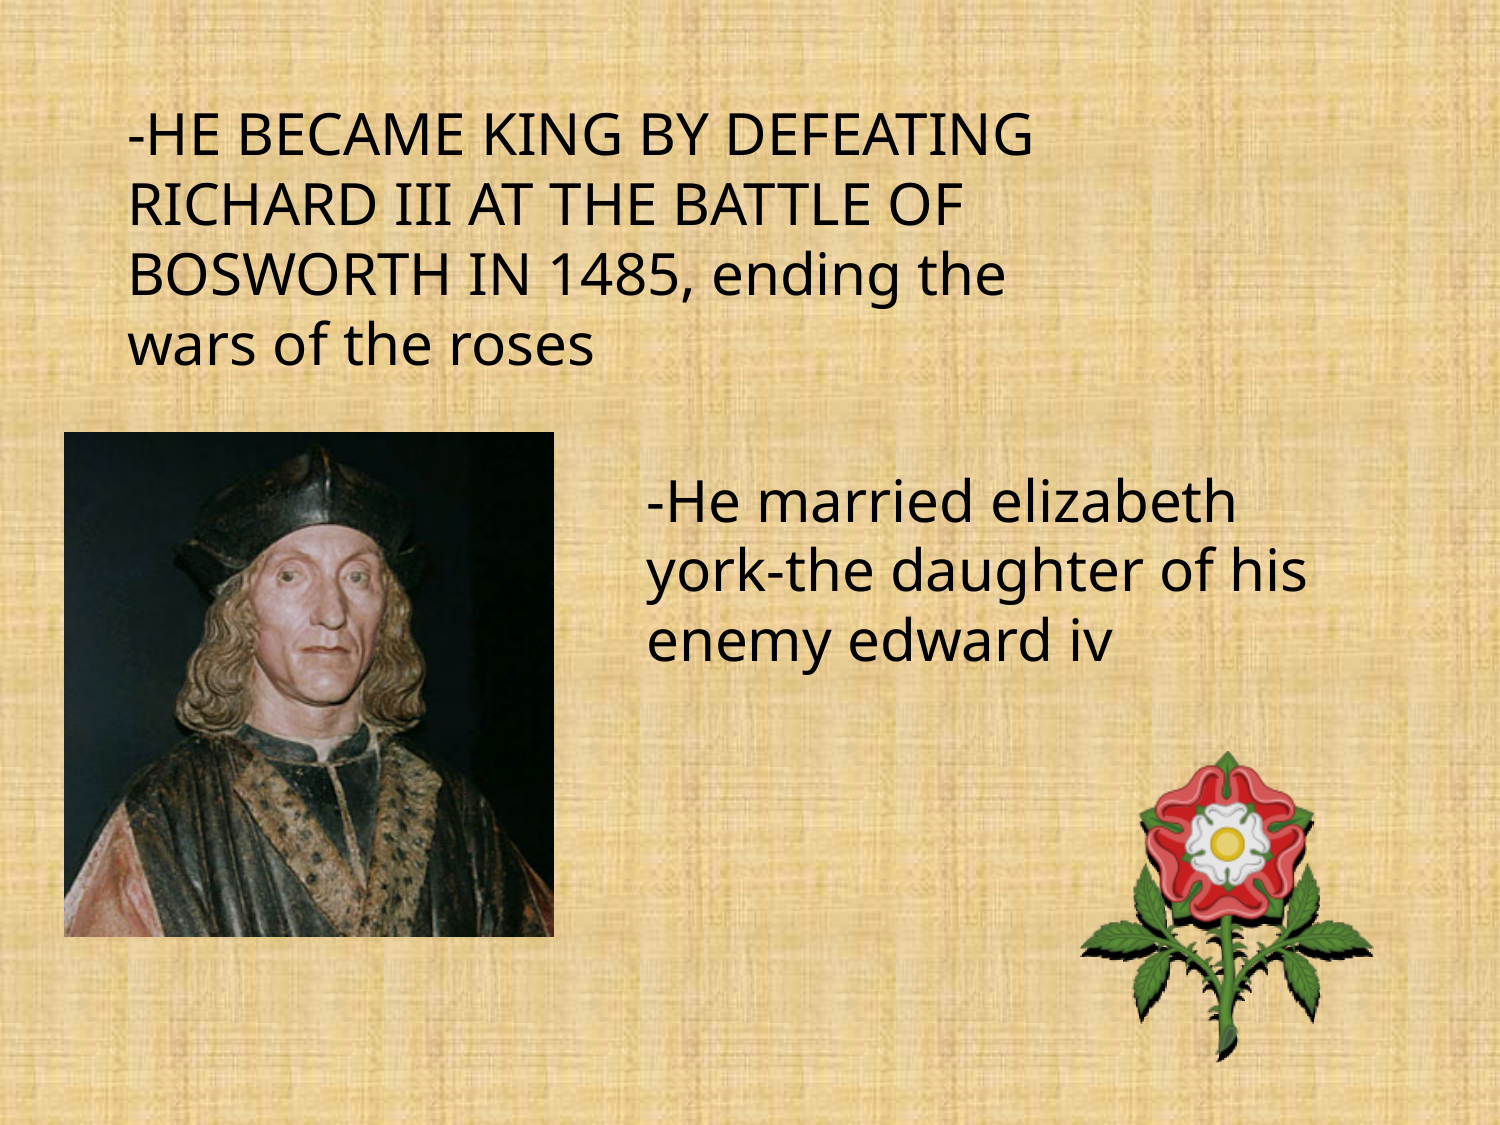

-HE BECAME KING BY DEFEATING RICHARD III AT THE BATTLE OF BOSWORTH IN 1485, ending the wars of the roses
-He married elizabeth york-the daughter of his enemy edward iv